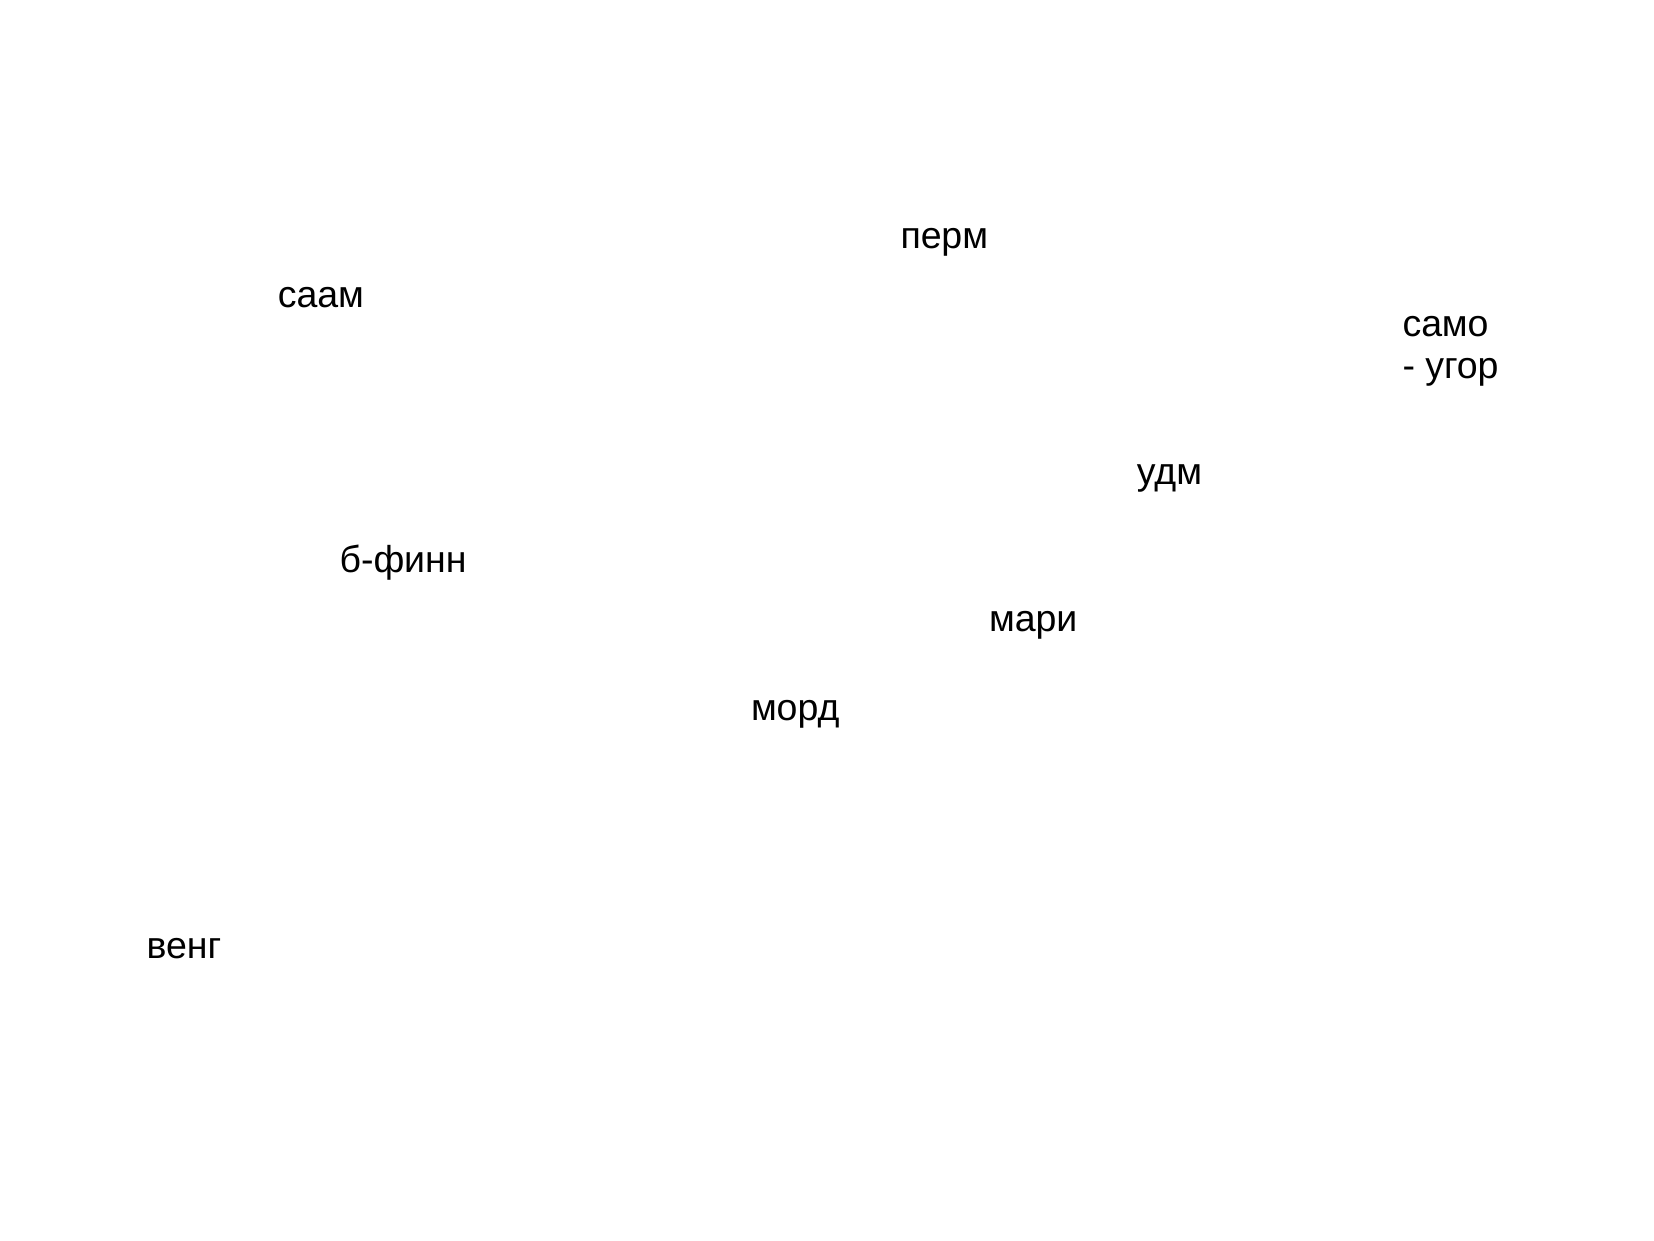

перм
саам
само
- угор
удм
б-финн
мари
морд
венг